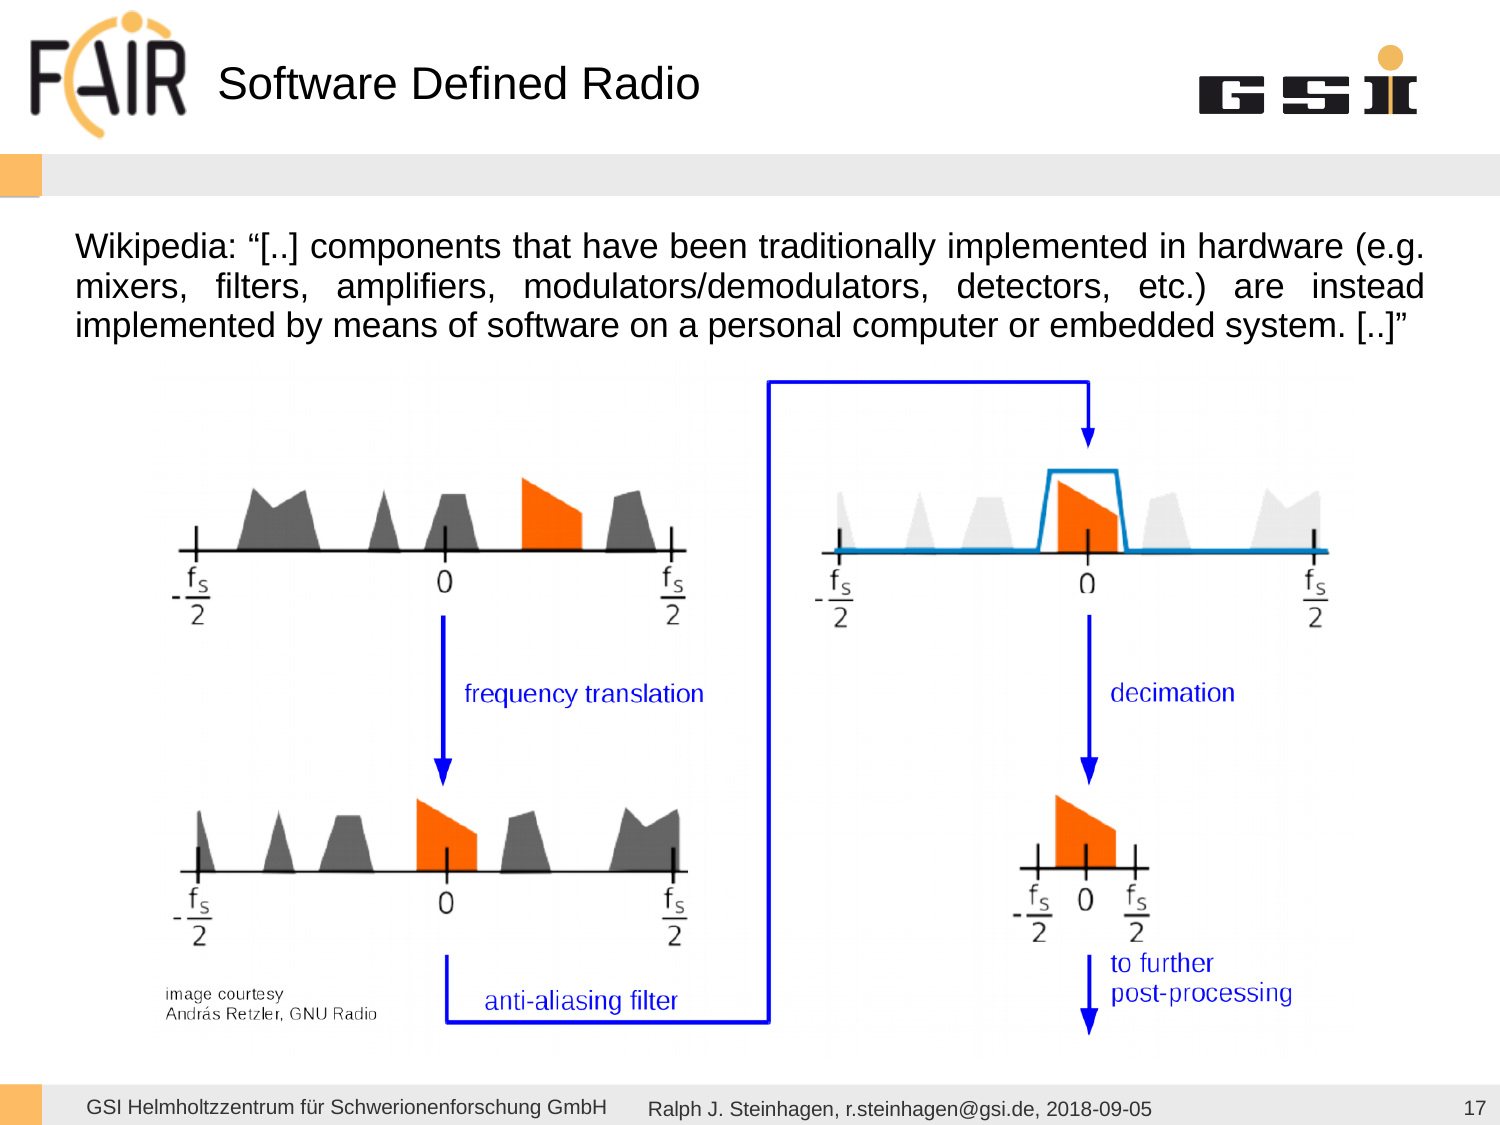

# Software Defined Radio
Wikipedia: “[..] components that have been traditionally implemented in hardware (e.g. mixers, filters, amplifiers, modulators/demodulators, detectors, etc.) are instead implemented by means of software on a personal computer or embedded system. [..]”